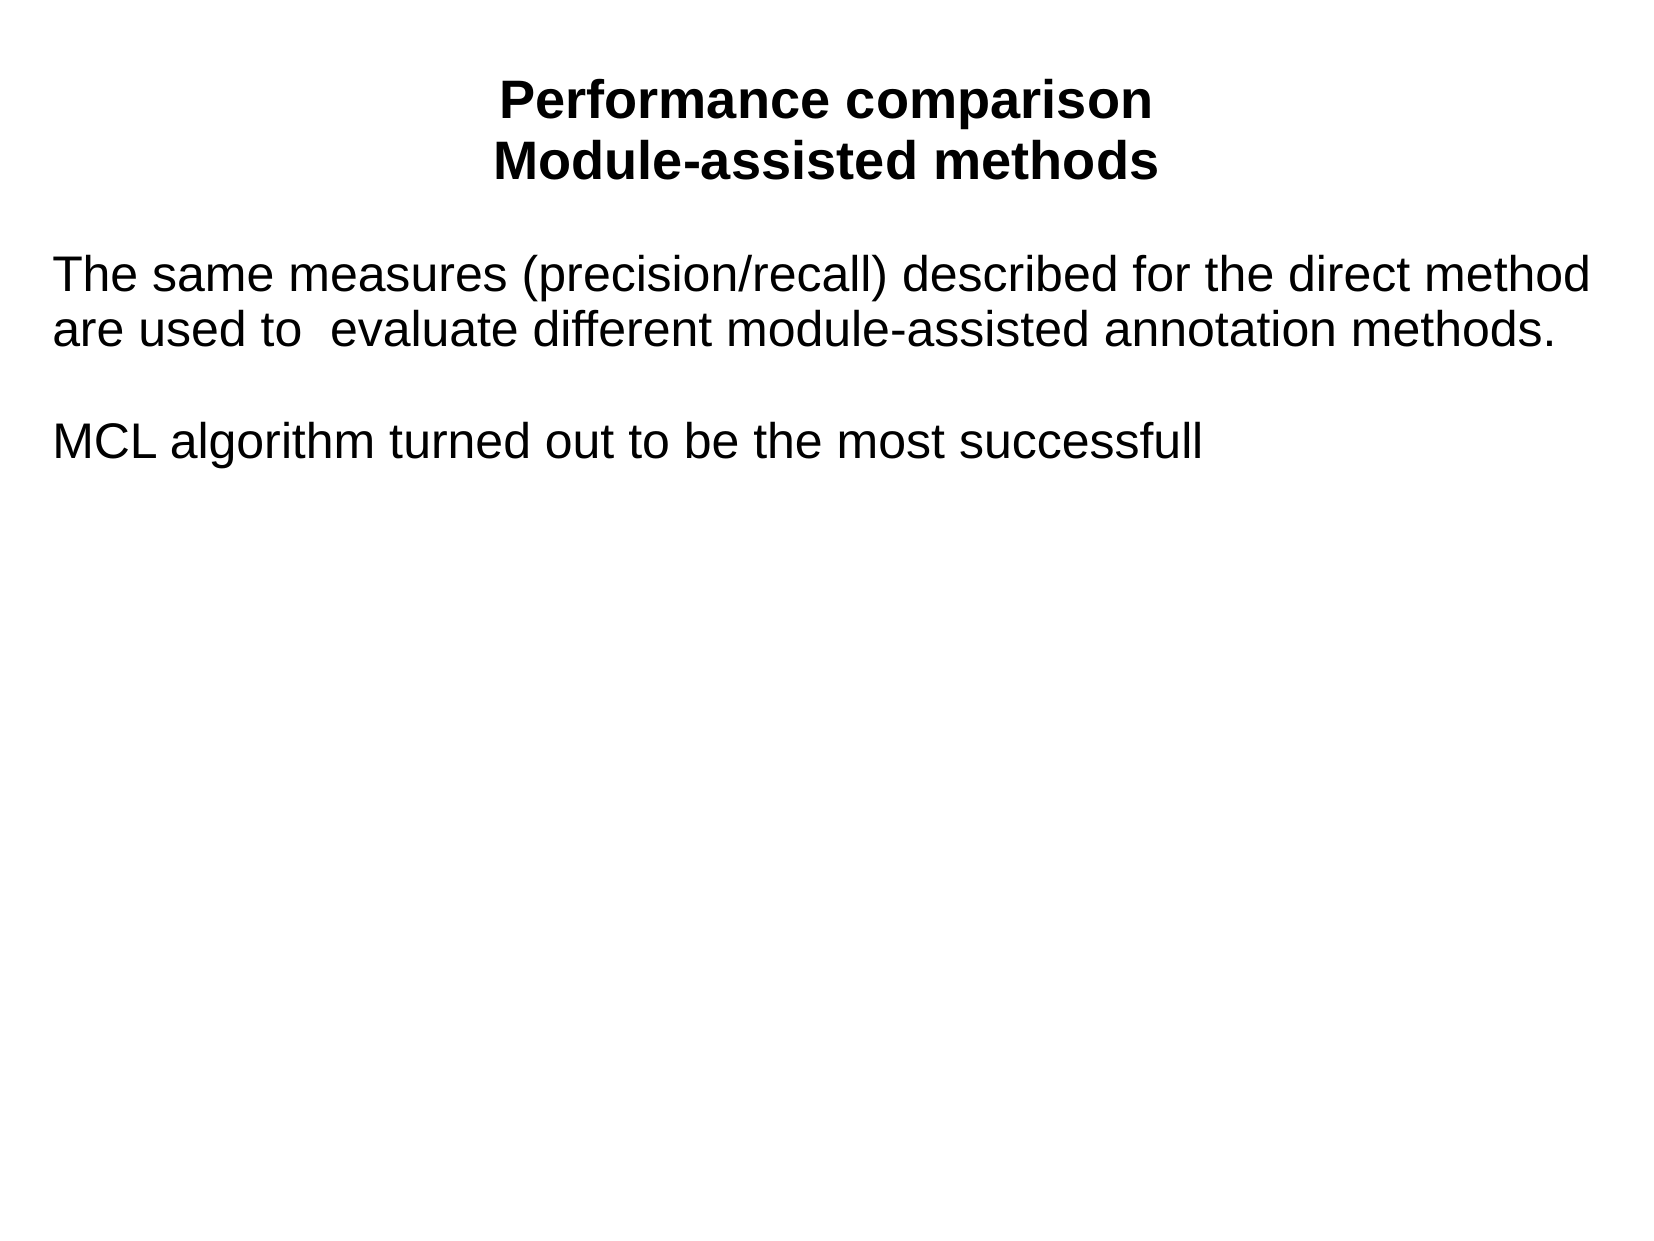

Performance comparison
Module-assisted methods
The same measures (precision/recall) described for the direct method are used to evaluate different module-assisted annotation methods.
MCL algorithm turned out to be the most successfull